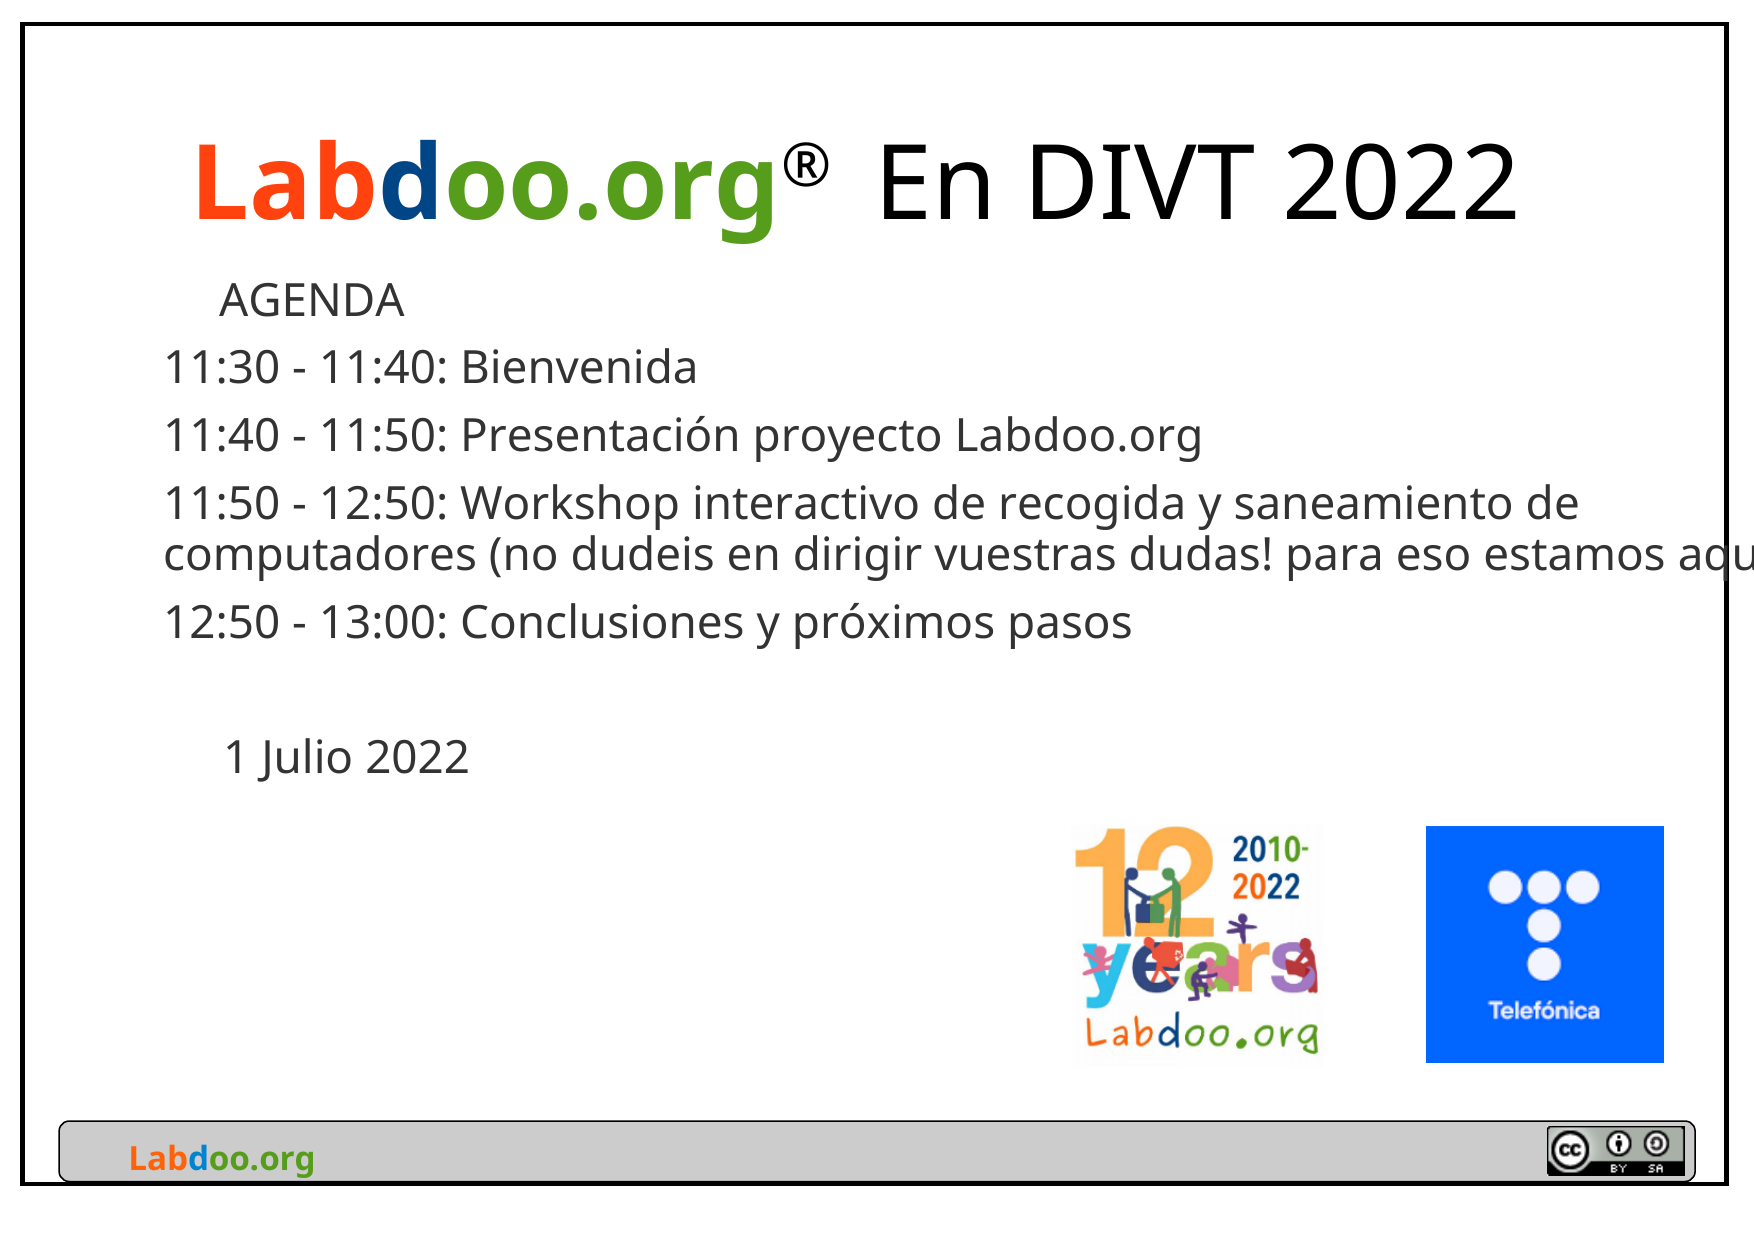

Labdoo.org® En DIVT 2022
# AGENDA
11:30 - 11:40: Bienvenida
11:40 - 11:50: Presentación proyecto Labdoo.org
11:50 - 12:50: Workshop interactivo de recogida y saneamiento de computadores (no dudeis en dirigir vuestras dudas! para eso estamos aqui)
12:50 - 13:00: Conclusiones y próximos pasos
 1 Julio 2022
Labdoo.org